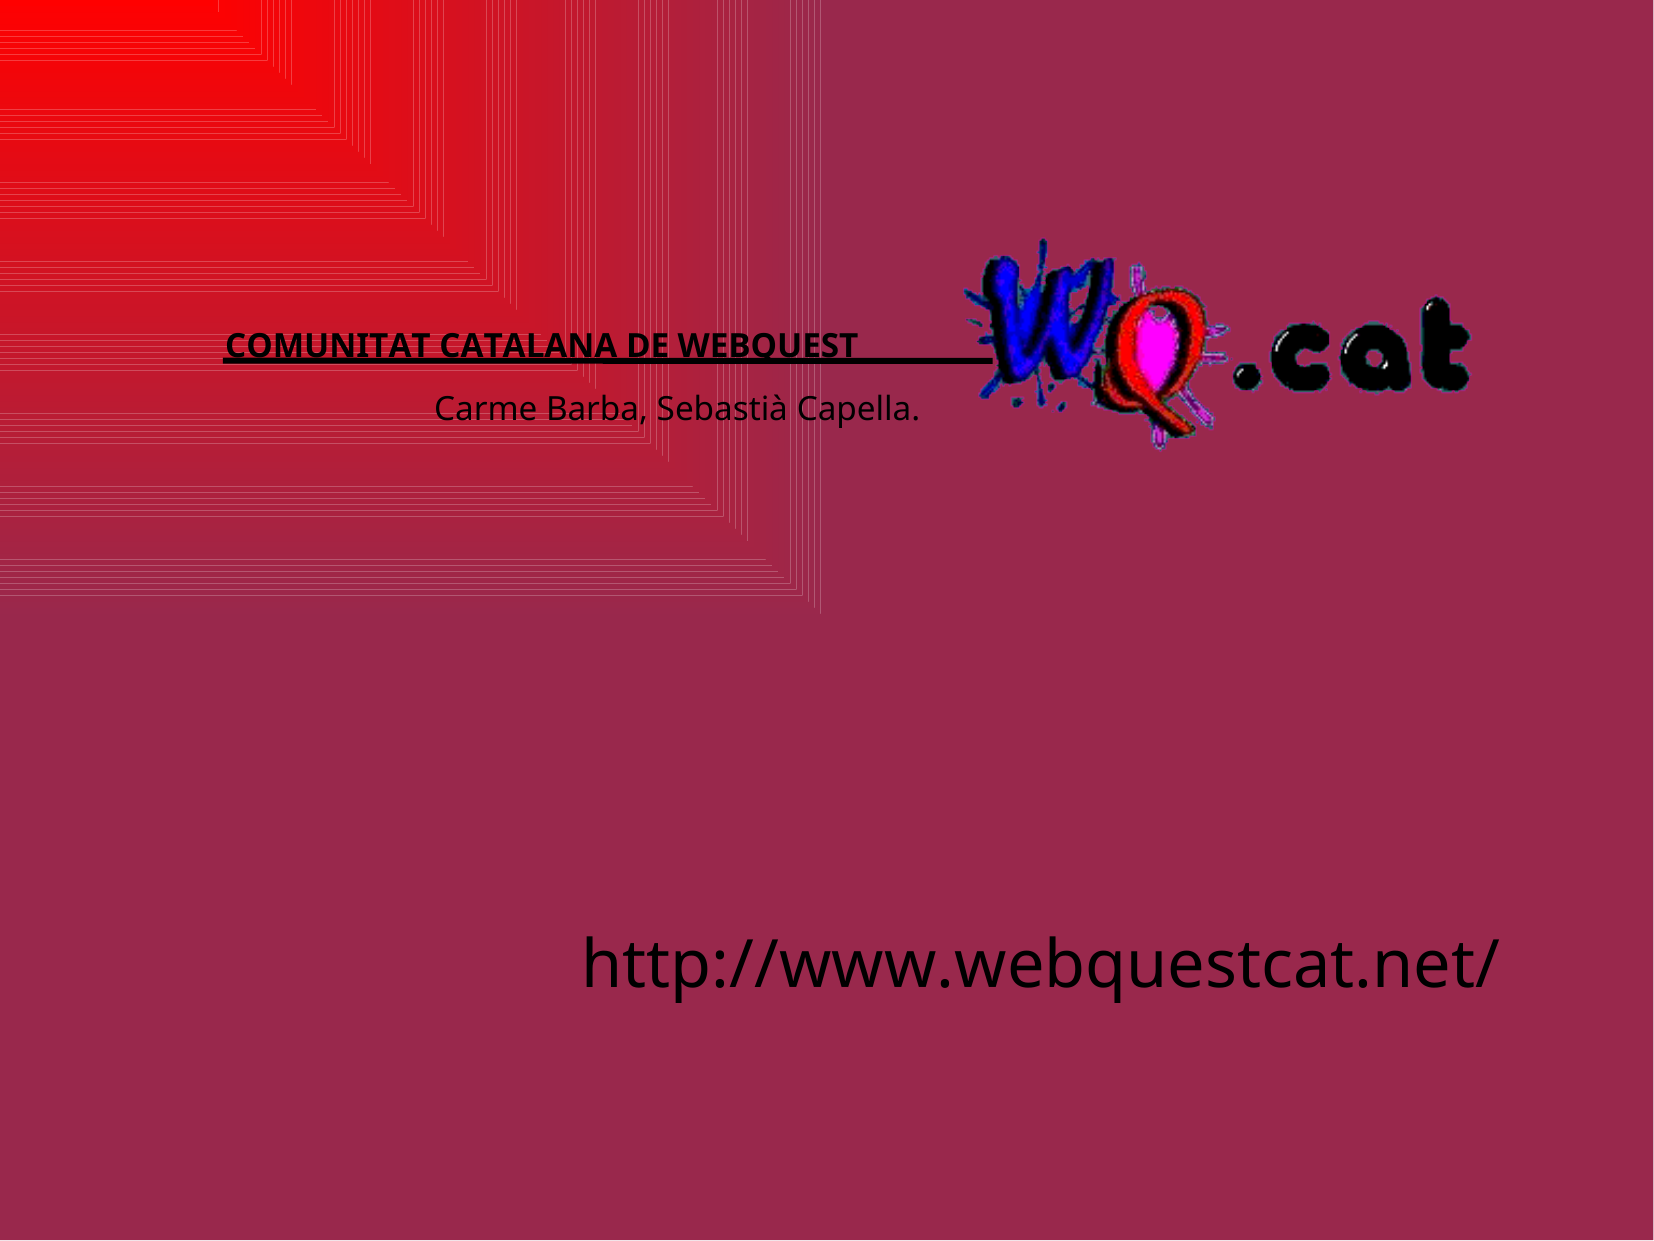

COMUNITAT CATALANA DE WEBQUEST
 Carme Barba, Sebastià Capella.
http://www.webquestcat.net/